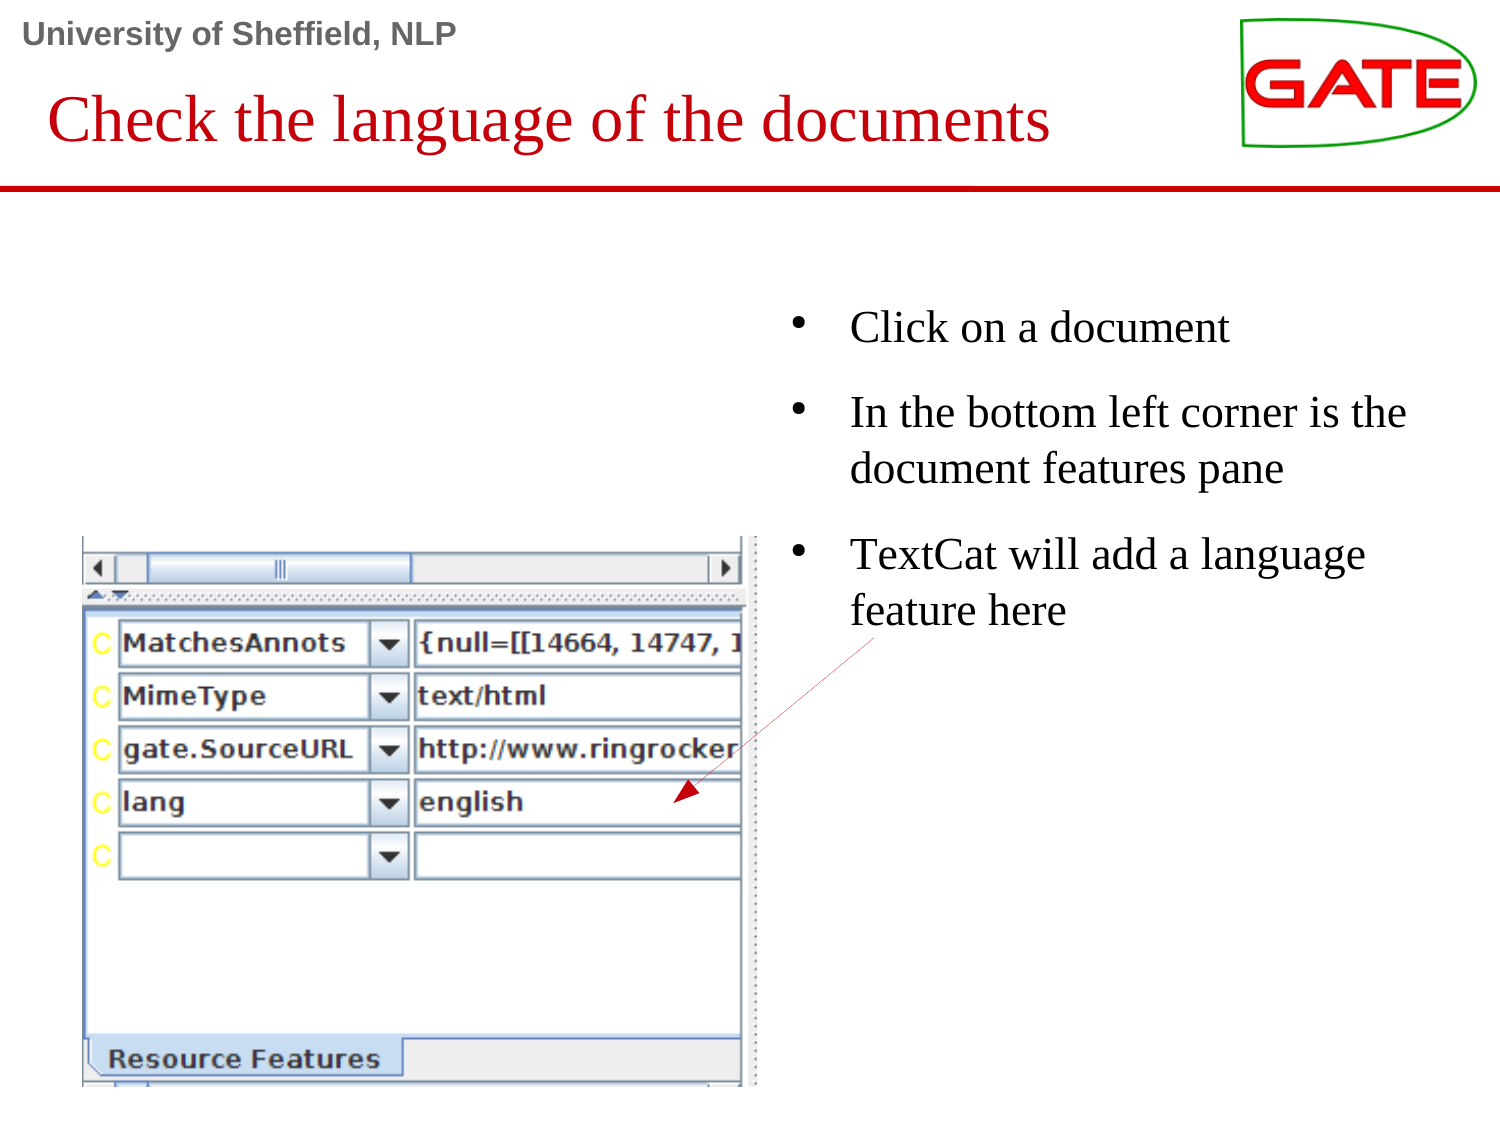

# Check the language of the documents
Click on a document
In the bottom left corner is the document features pane
TextCat will add a language feature here